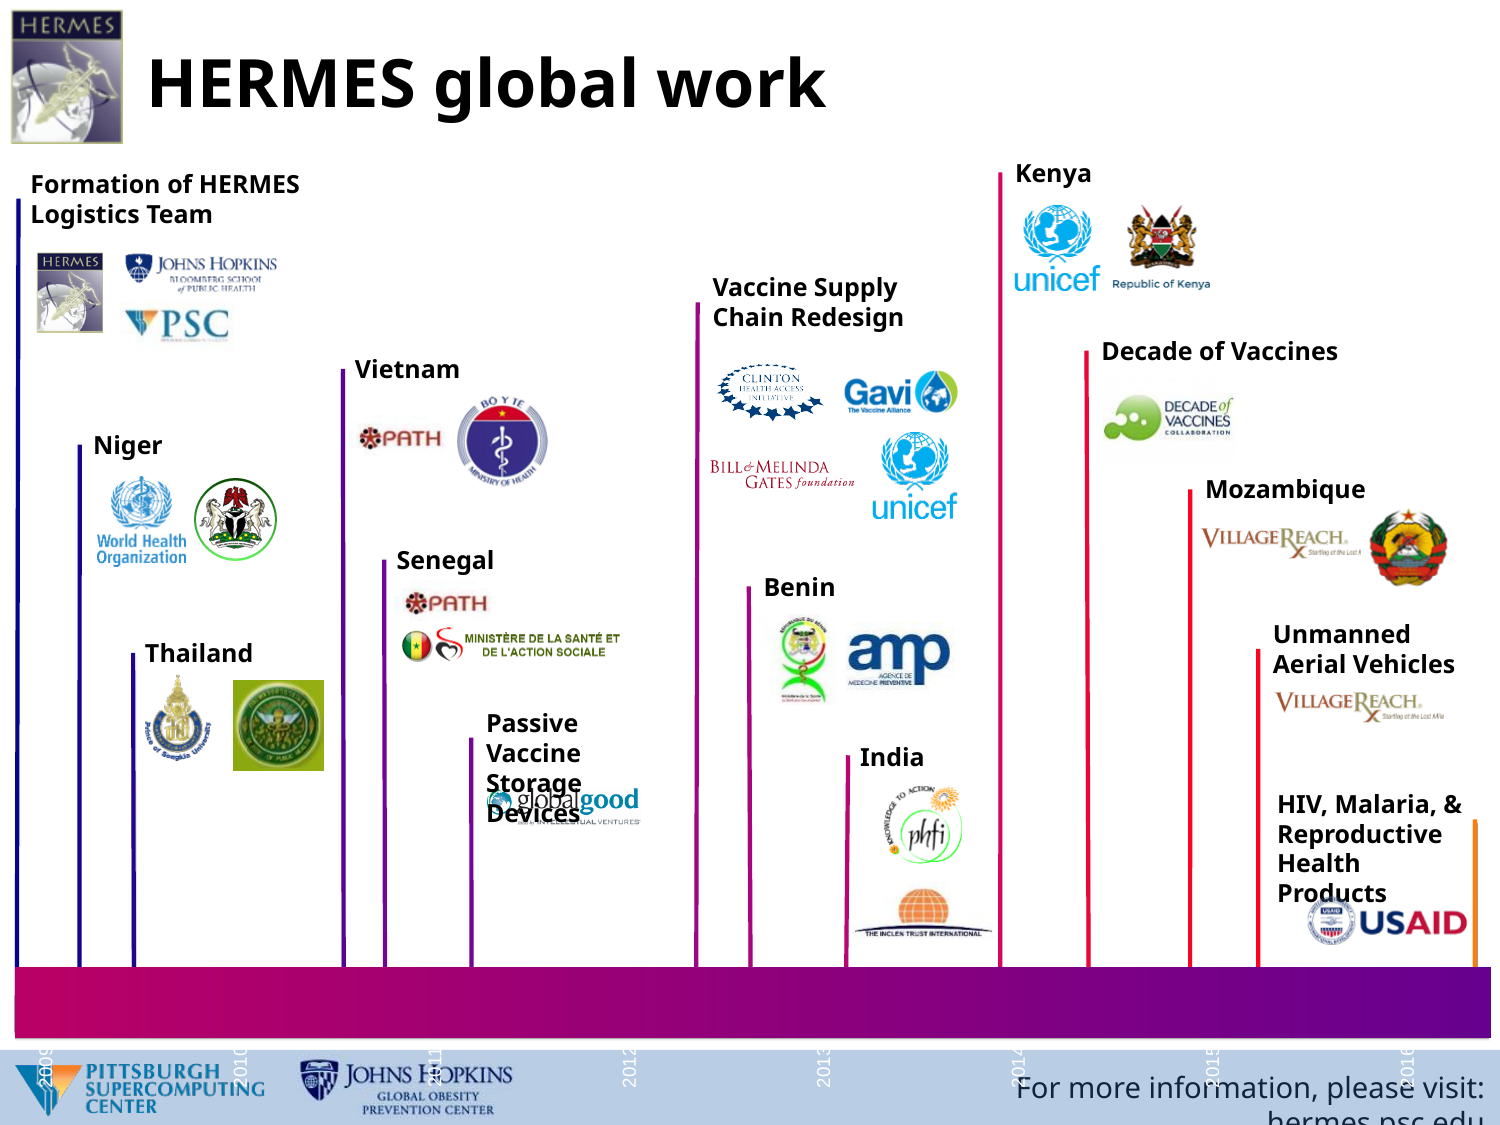

# HERMES global work
Kenya
Formation of HERMES
Logistics Team
Vaccine Supply Chain Redesign
Decade of Vaccines
Vietnam
Niger
Mozambique
Senegal
Benin
Unmanned
Aerial Vehicles
Thailand
Passive Vaccine Storage Devices
India
HIV, Malaria, & Reproductive Health Products
2009
2010
2011
2012
2013
2014
2015
2016